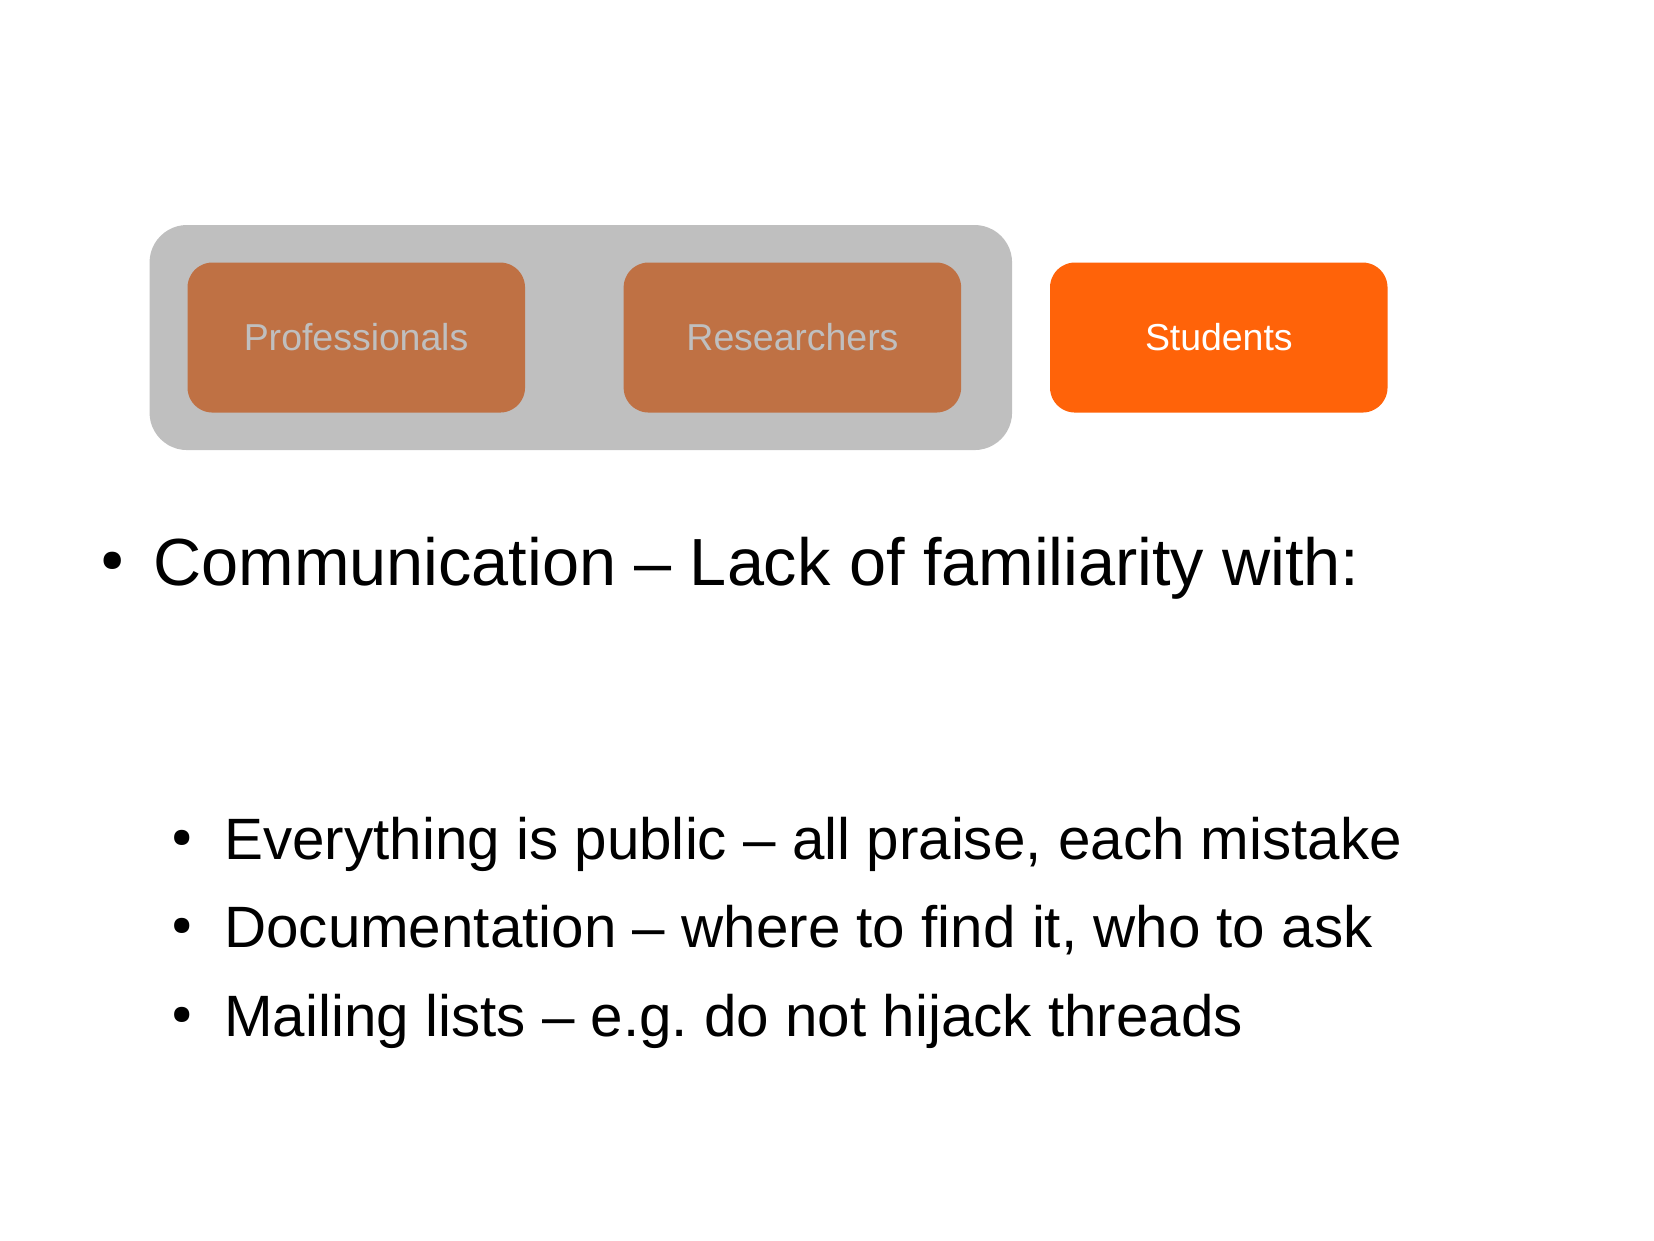

Professionals
Researchers
Students
# Communication – Lack of familiarity with:
Everything is public – all praise, each mistake
Documentation – where to find it, who to ask
Mailing lists – e.g. do not hijack threads